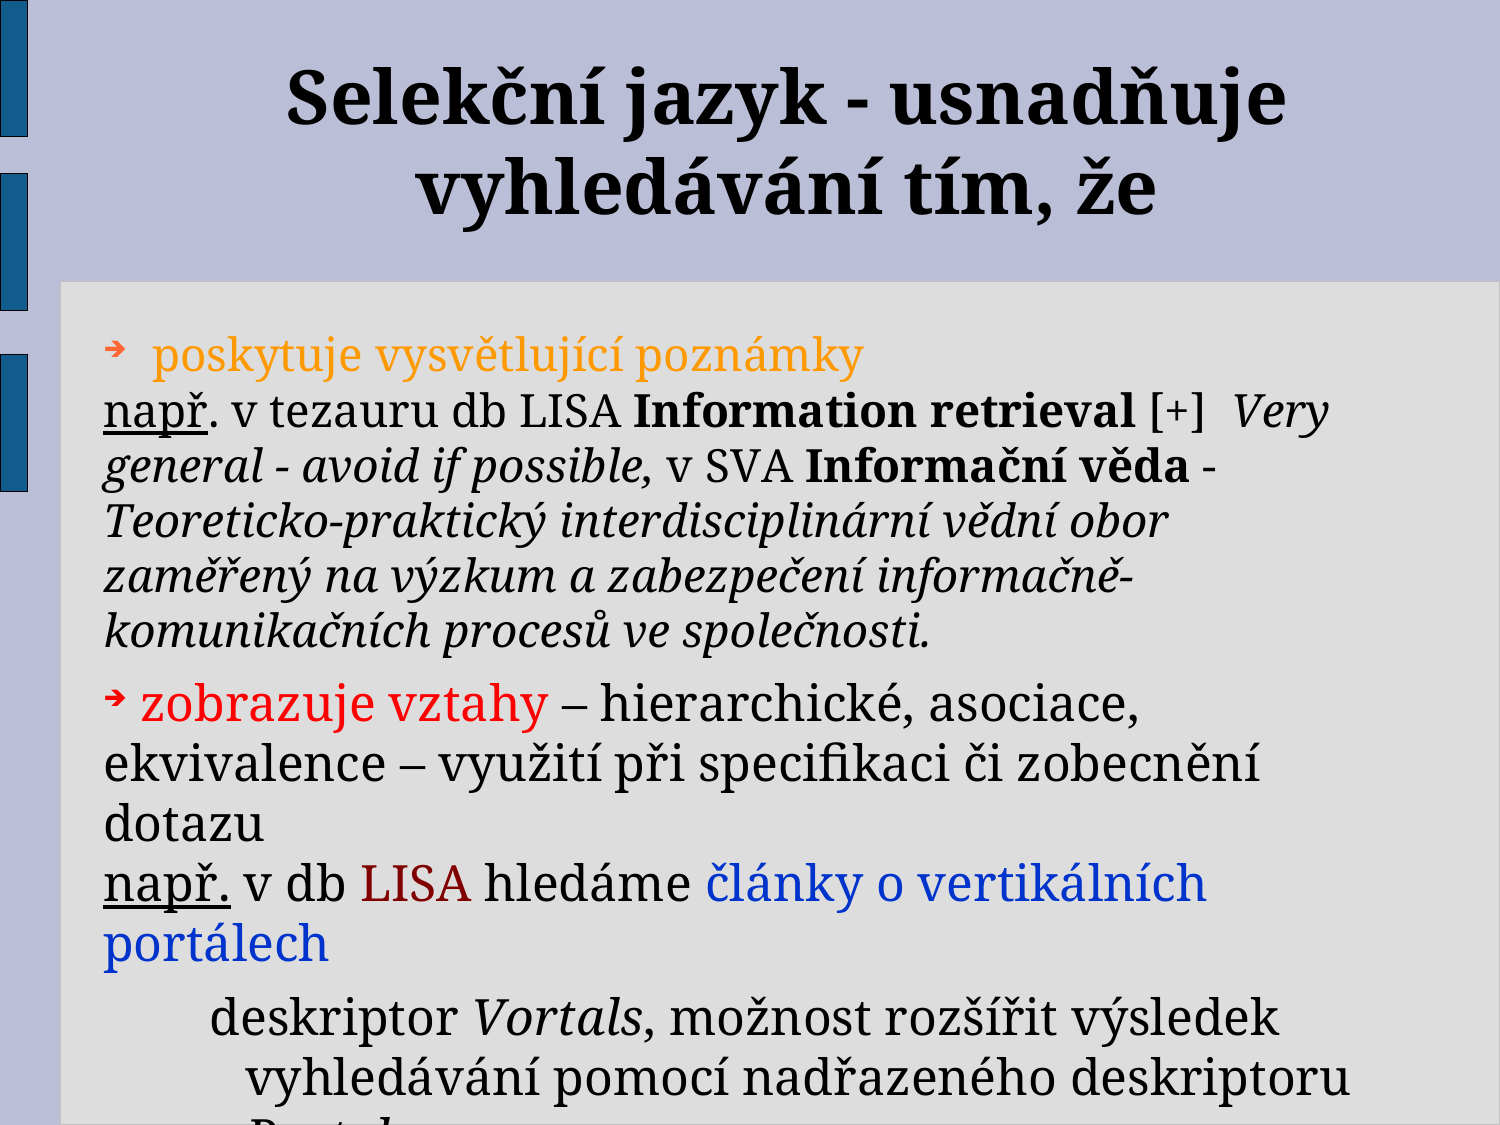

# Selekční jazyk - usnadňuje vyhledávání tím, že
 poskytuje vysvětlující poznámky
např. v tezauru db LISA Information retrieval [+] Very general - avoid if possible, v SVA Informační věda - Teoreticko-praktický interdisciplinární vědní obor zaměřený na výzkum a zabezpečení informačně-komunikačních procesů ve společnosti.
 zobrazuje vztahy – hierarchické, asociace, ekvivalence – využití při specifikaci či zobecnění dotazu
např. v db LISA hledáme články o vertikálních portálech
deskriptor Vortals, možnost rozšířit výsledek vyhledávání pomocí nadřazeného deskriptoru Portals